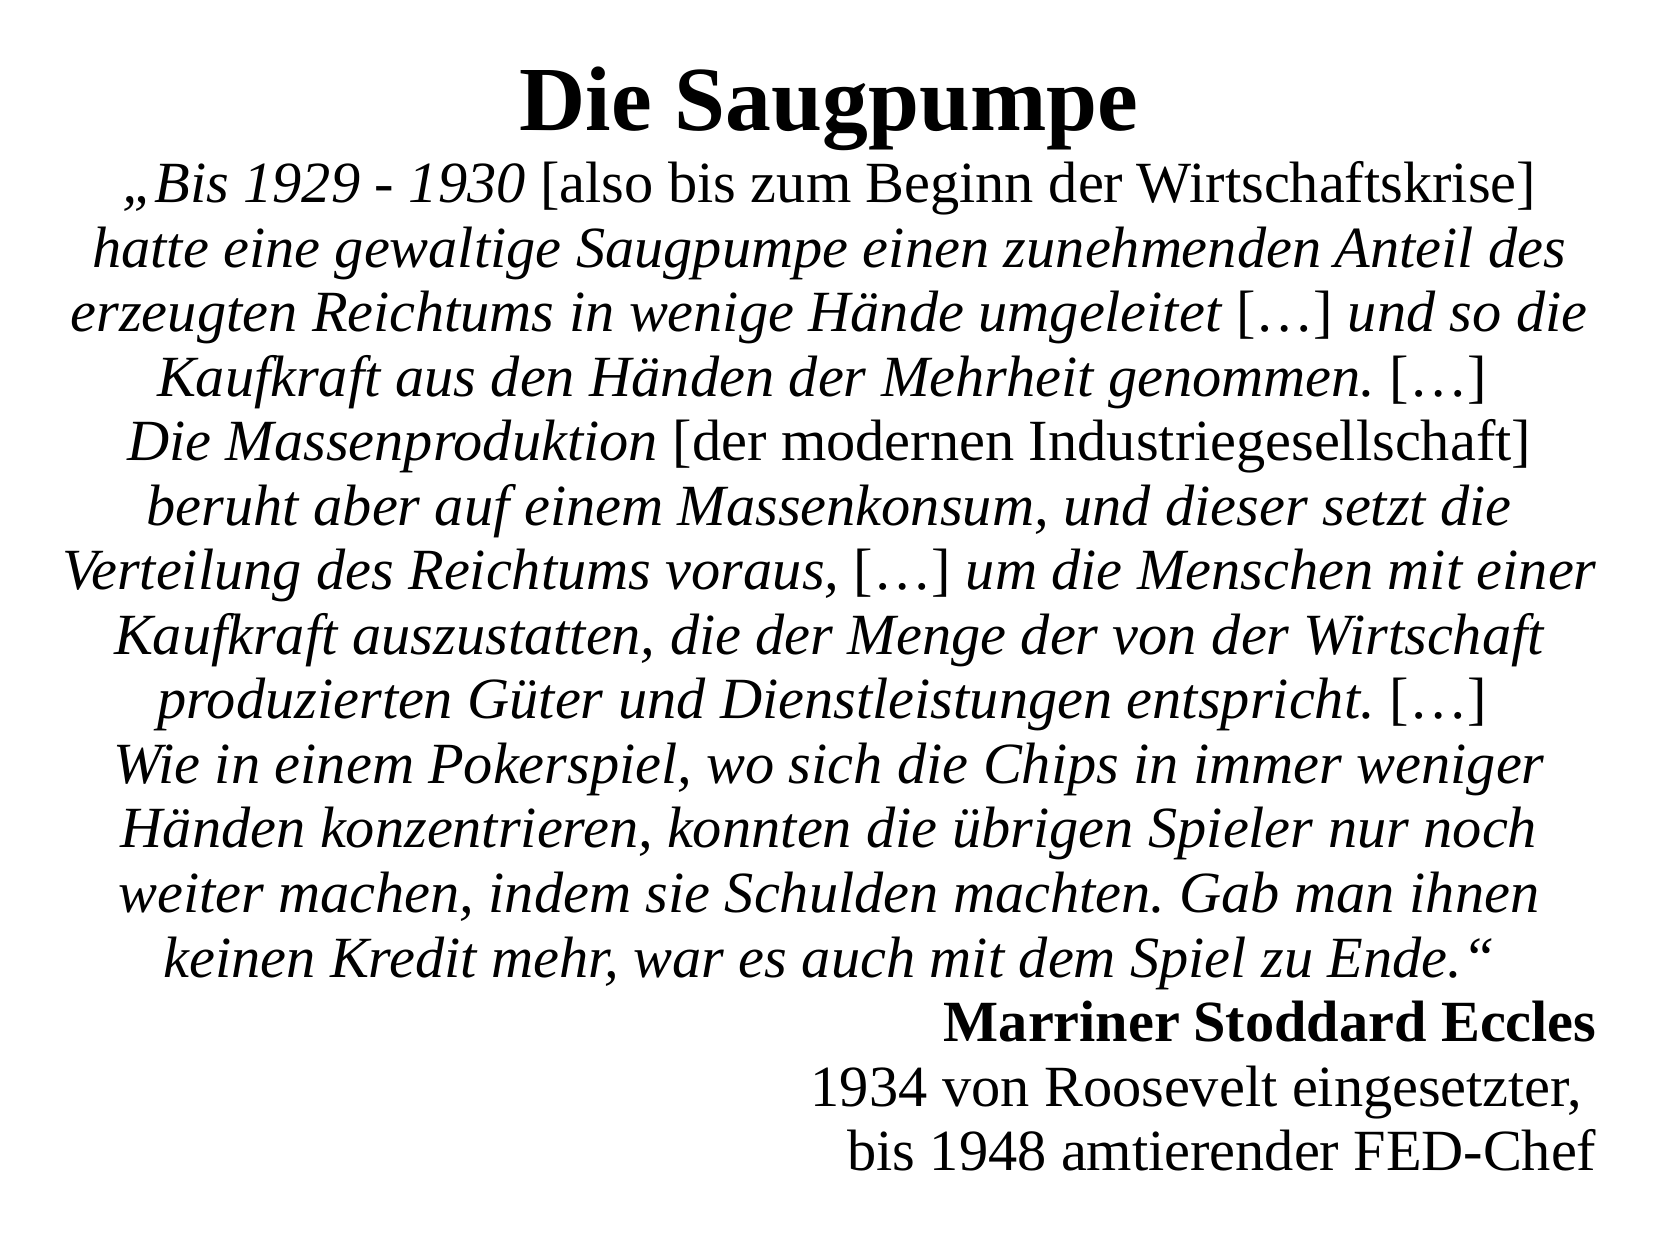

Die Saugpumpe
„Bis 1929 - 1930 [also bis zum Beginn der Wirtschaftskrise] hatte eine gewaltige Saugpumpe einen zunehmenden Anteil des erzeugten Reichtums in wenige Hände umgeleitet […] und so die Kaufkraft aus den Händen der Mehrheit genommen. […]
Die Massenproduktion [der modernen Industriegesellschaft] beruht aber auf einem Massenkonsum, und dieser setzt die Verteilung des Reichtums voraus, […] um die Menschen mit einer Kaufkraft auszustatten, die der Menge der von der Wirtschaft produzierten Güter und Dienstleistungen entspricht. […]
Wie in einem Pokerspiel, wo sich die Chips in immer weniger Händen konzentrieren, konnten die übrigen Spieler nur noch weiter machen, indem sie Schulden machten. Gab man ihnen keinen Kredit mehr, war es auch mit dem Spiel zu Ende.“
Marriner Stoddard Eccles
1934 von Roosevelt eingesetzter,
bis 1948 amtierender FED-Chef